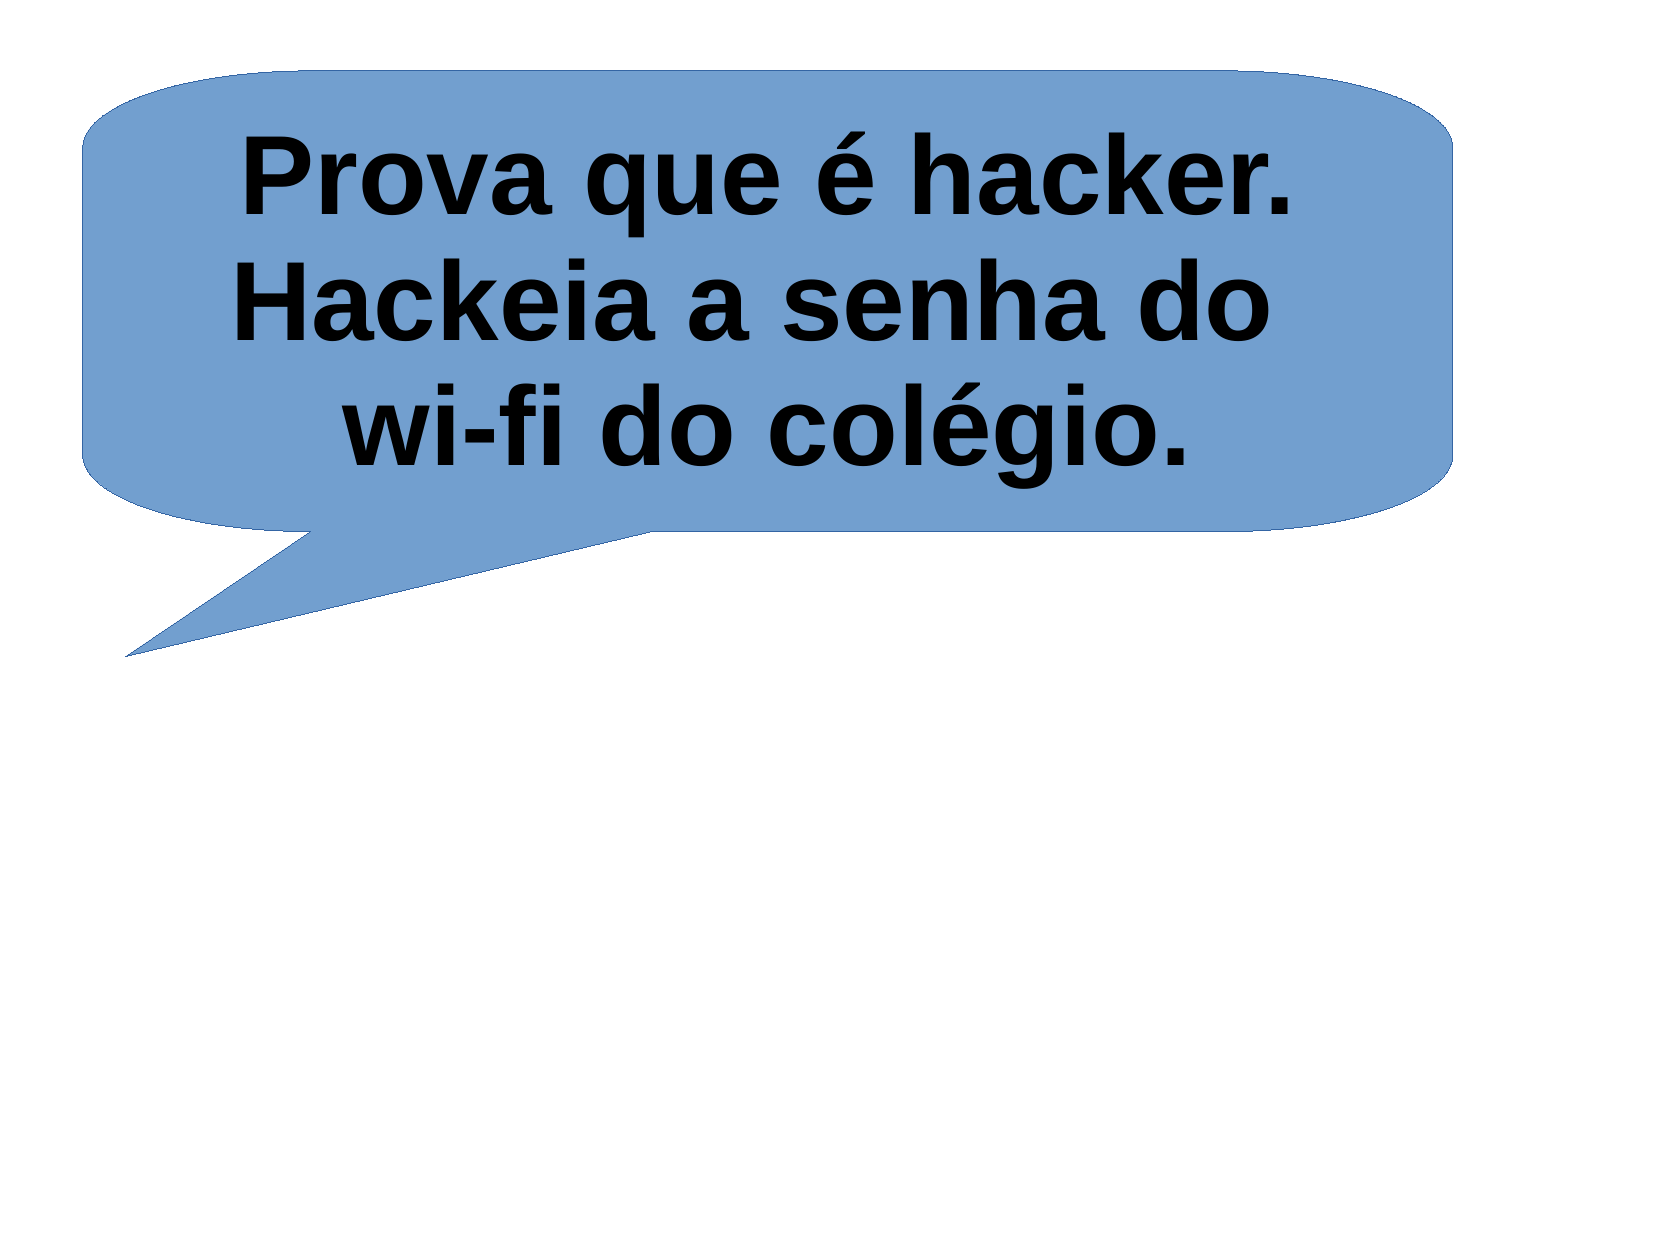

Prova que é hacker.
Hackeia a senha do
wi-fi do colégio.